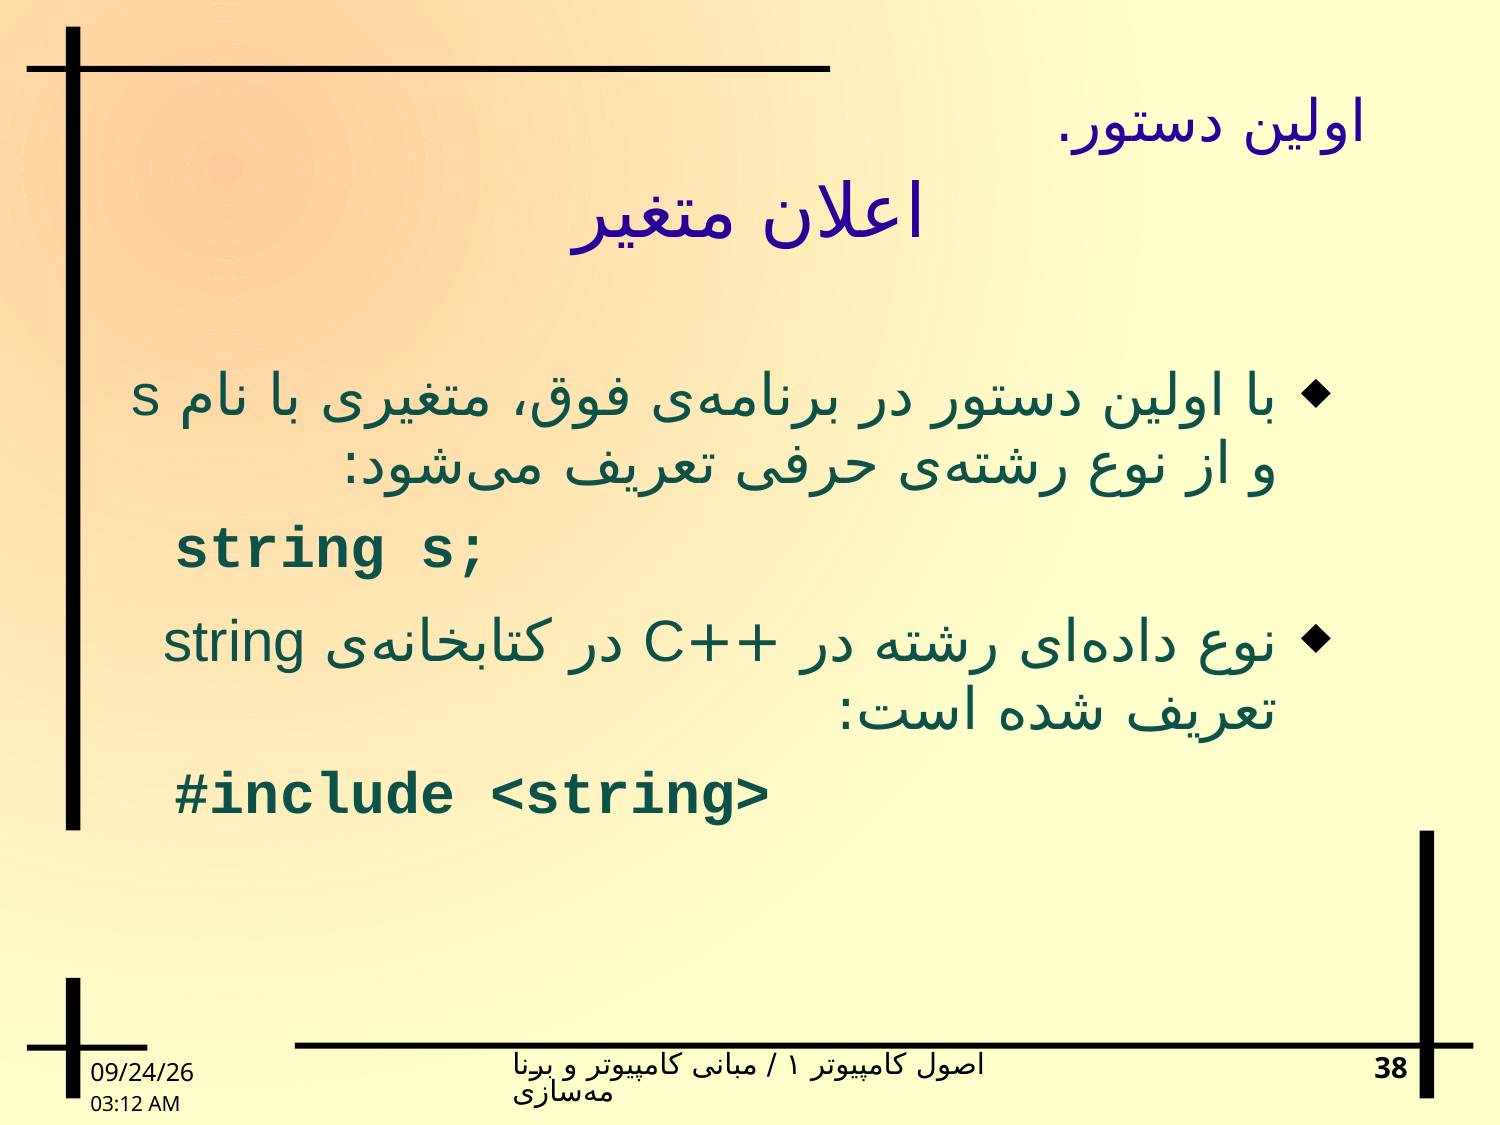

اولین دستور.
اعلان متغیر
# با اولین دستور در برنامه‌ی فوق، متغیری با نام s و از نوع رشته‌ی حرفی تعریف می‌شود:
string s;
نوع داده‌ای رشته در ++C در کتابخانه‌ی string تعریف شده است:
#include <string>
اصول کامپیوتر ۱ / مبانی کامپیوتر و برنامه‌سازی
38